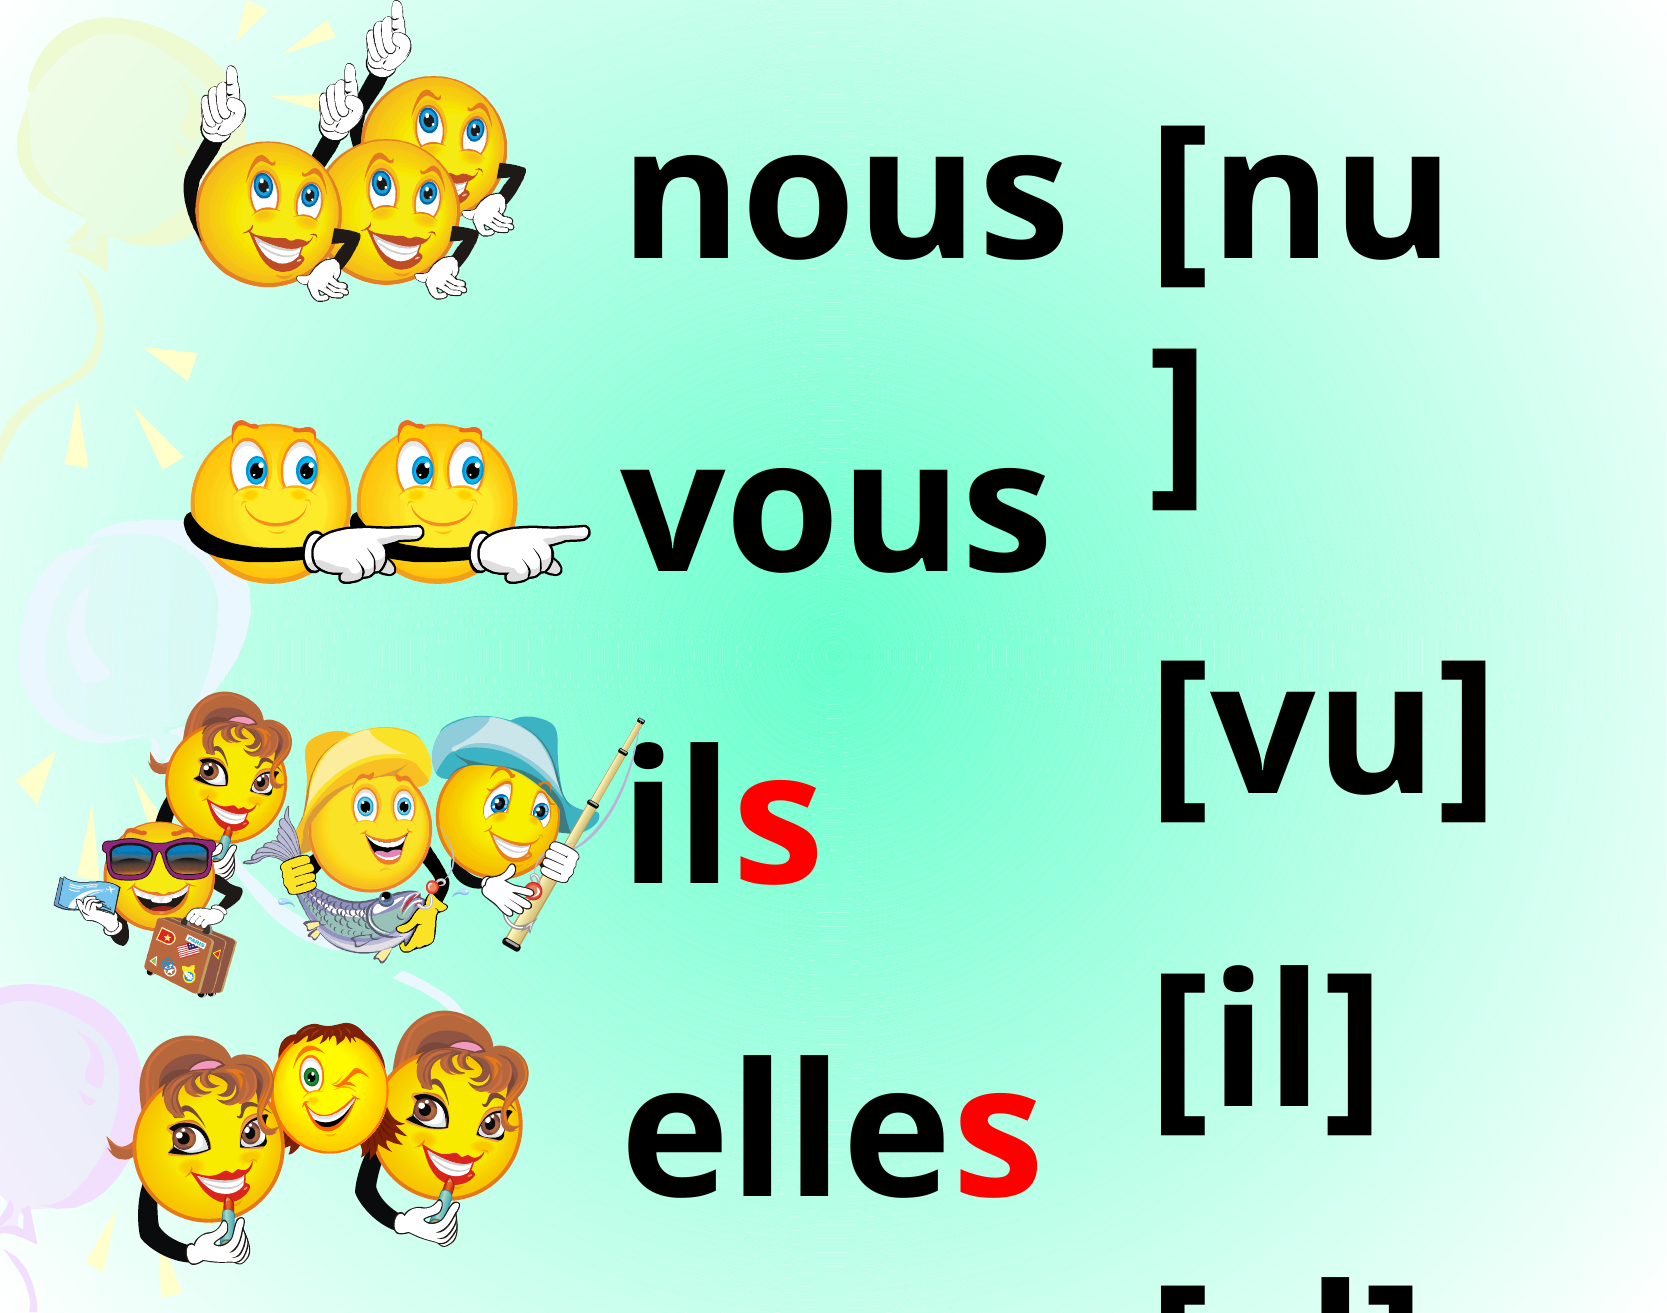

nous
vous
ils
elles
[nu]
[vu]
[il]
[єl]